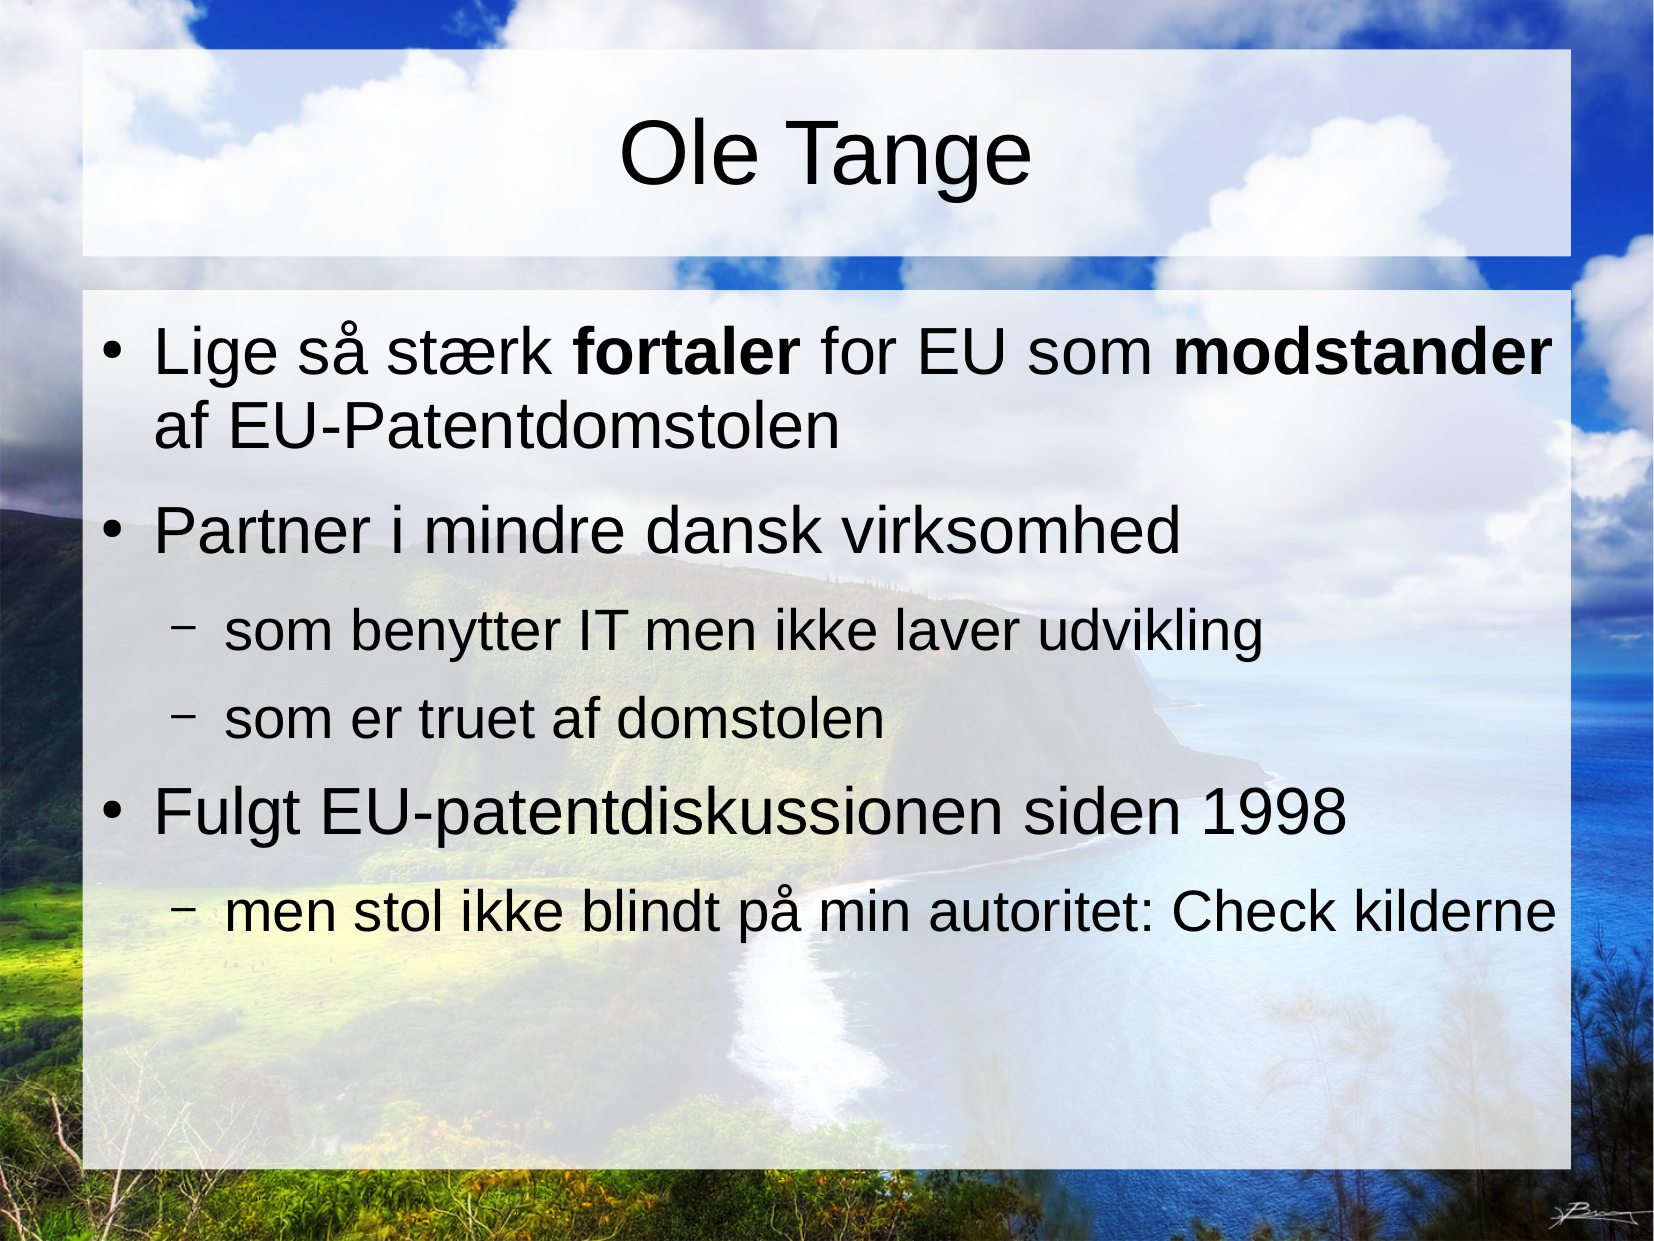

# Ole Tange
Lige så stærk fortaler for EU som modstander af EU-Patentdomstolen
Partner i mindre dansk virksomhed
som benytter IT men ikke laver udvikling
som er truet af domstolen
Fulgt EU-patentdiskussionen siden 1998
men stol ikke blindt på min autoritet: Check kilderne